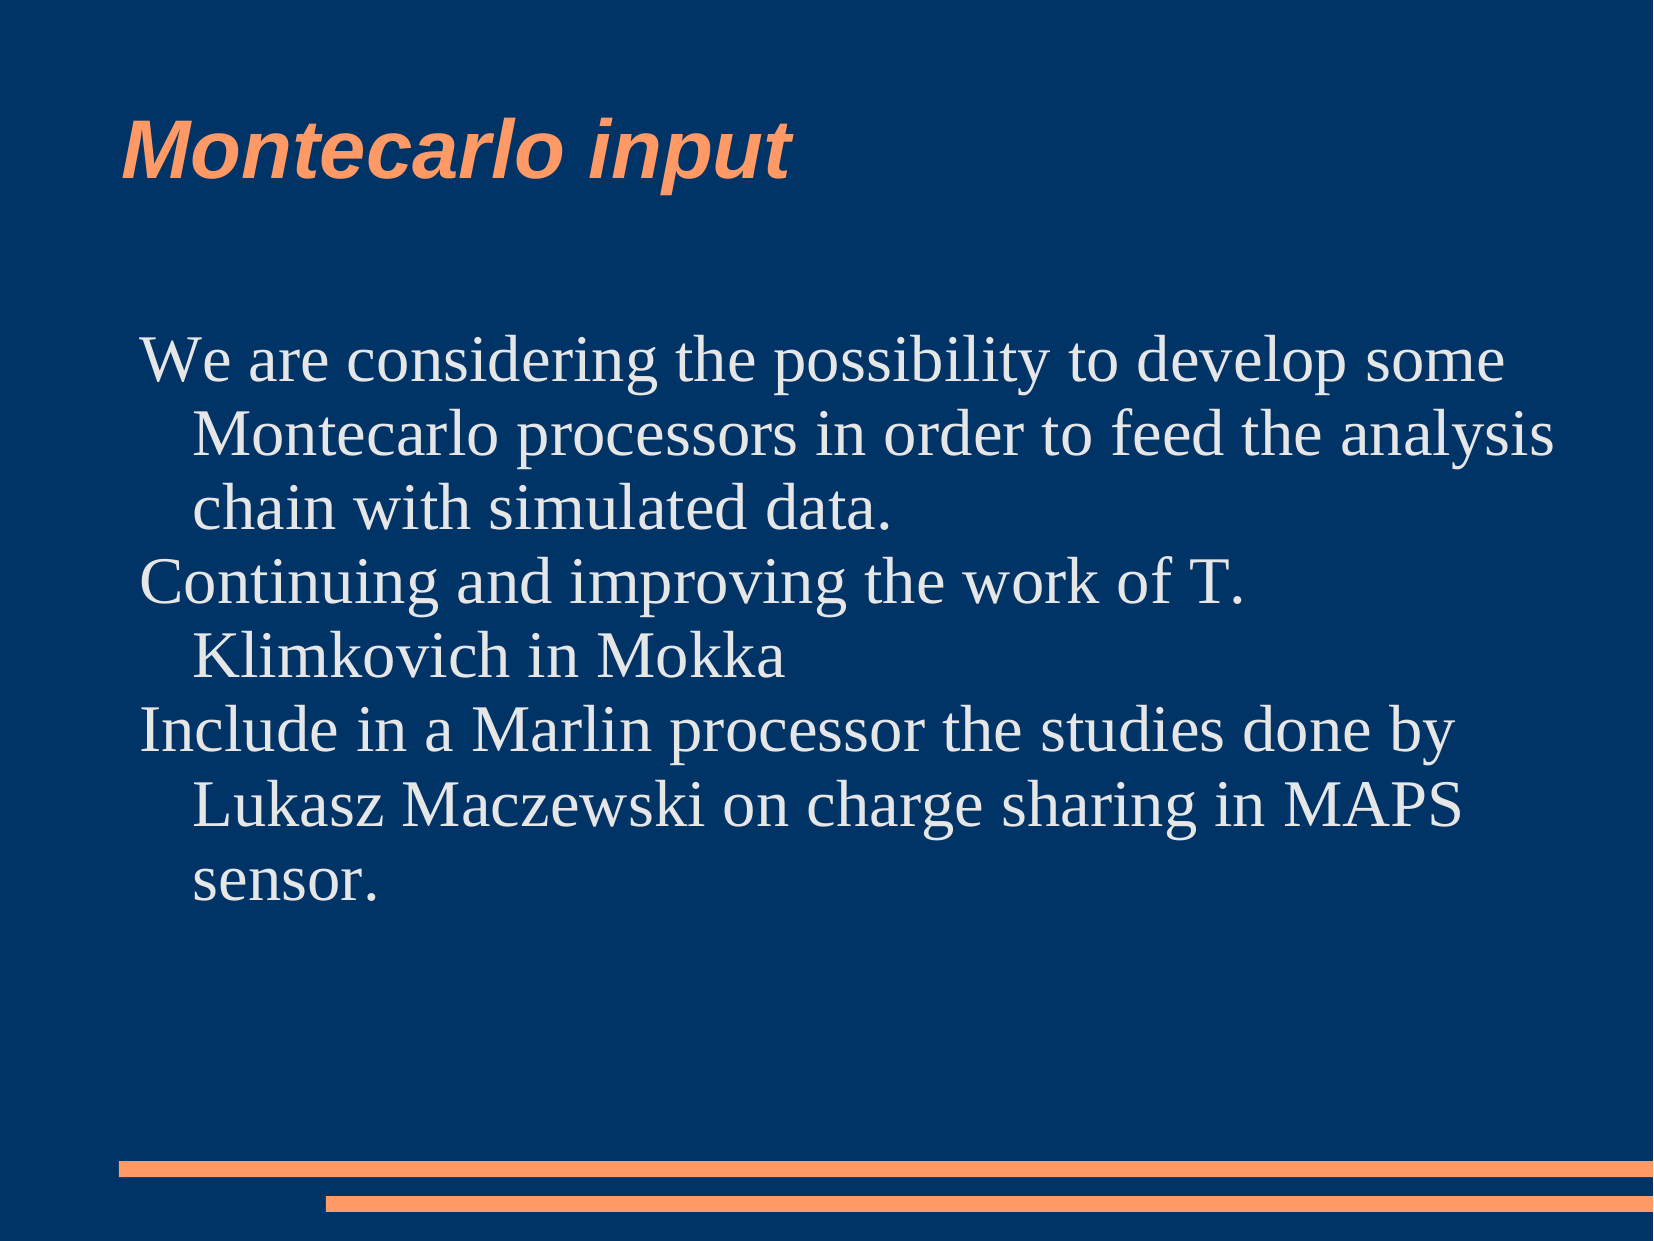

# Montecarlo input
We are considering the possibility to develop some Montecarlo processors in order to feed the analysis chain with simulated data.
Continuing and improving the work of T. Klimkovich in Mokka
Include in a Marlin processor the studies done by Lukasz Maczewski on charge sharing in MAPS sensor.